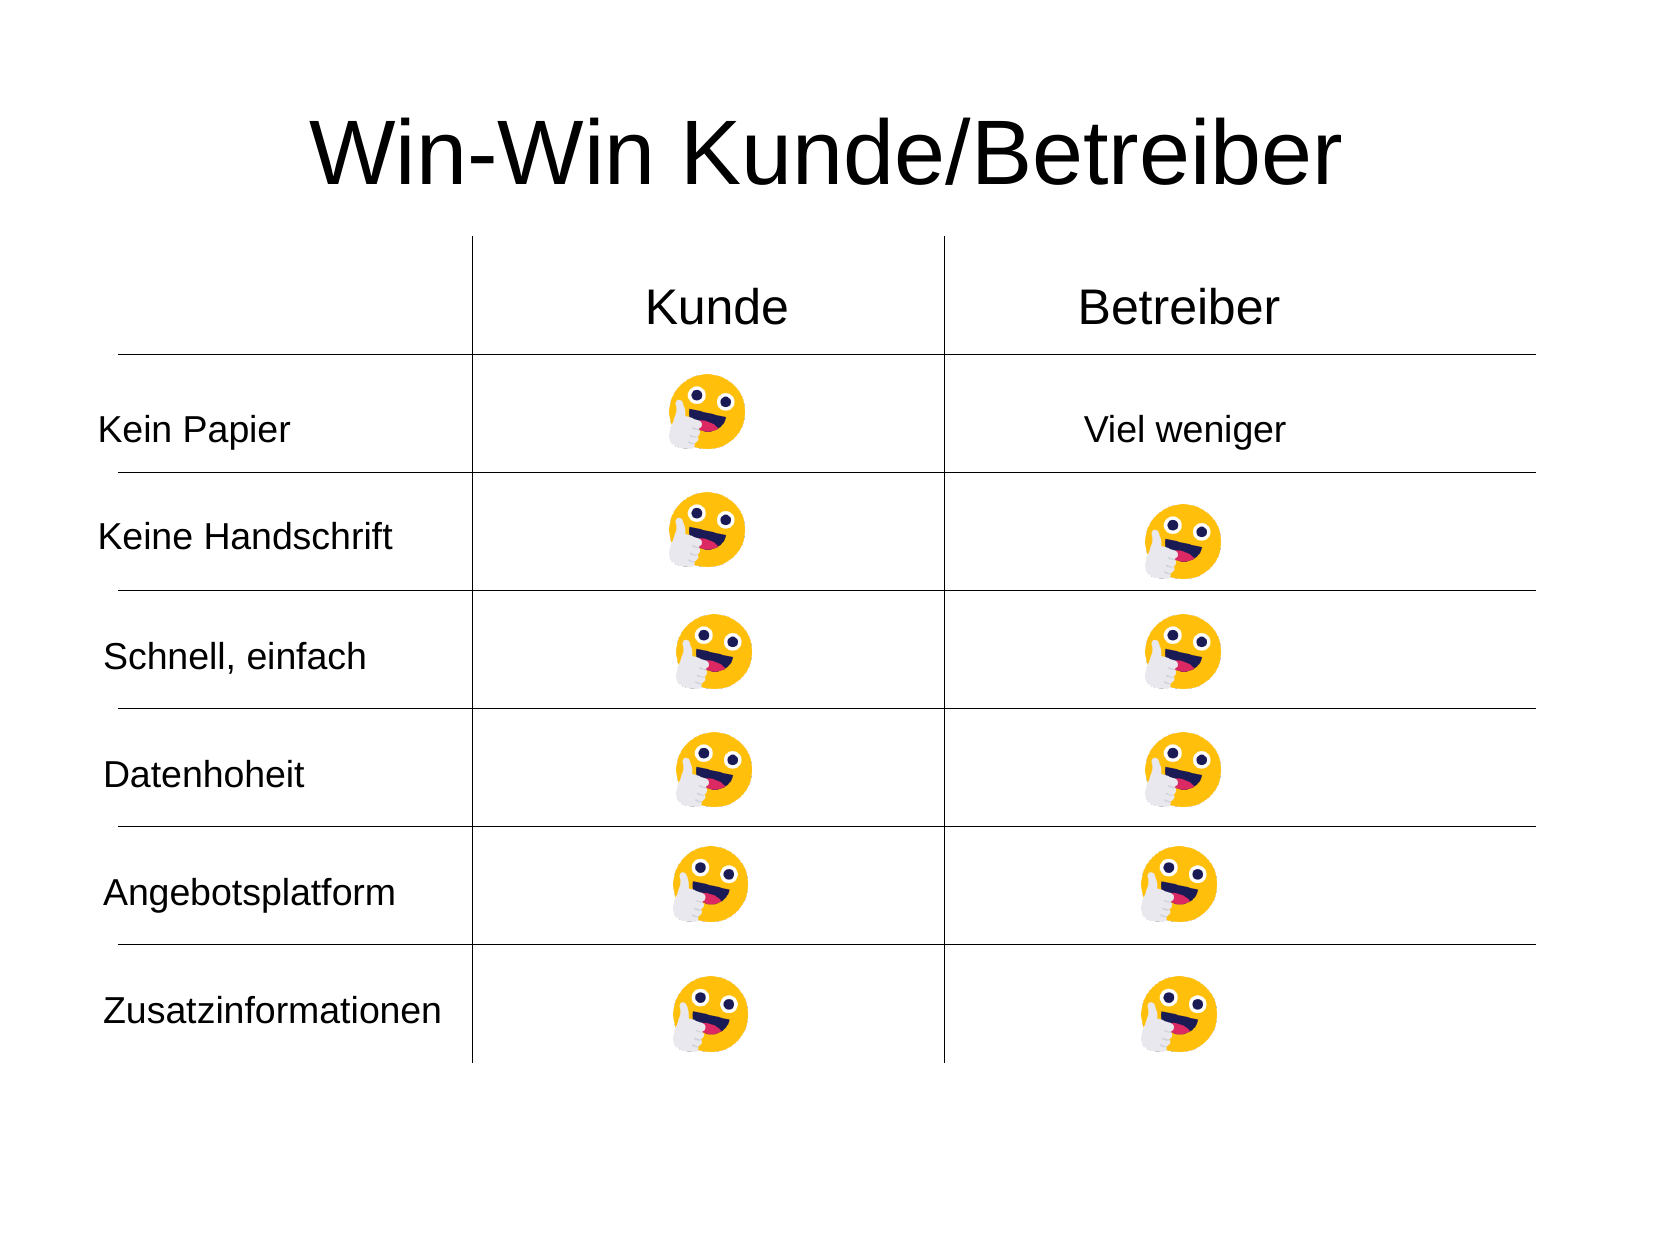

# Win-Win Kunde/Betreiber
Kunde
Betreiber
Kein Papier
Viel weniger
Keine Handschrift
Schnell, einfach
Datenhoheit
Angebotsplatform
Zusatzinformationen